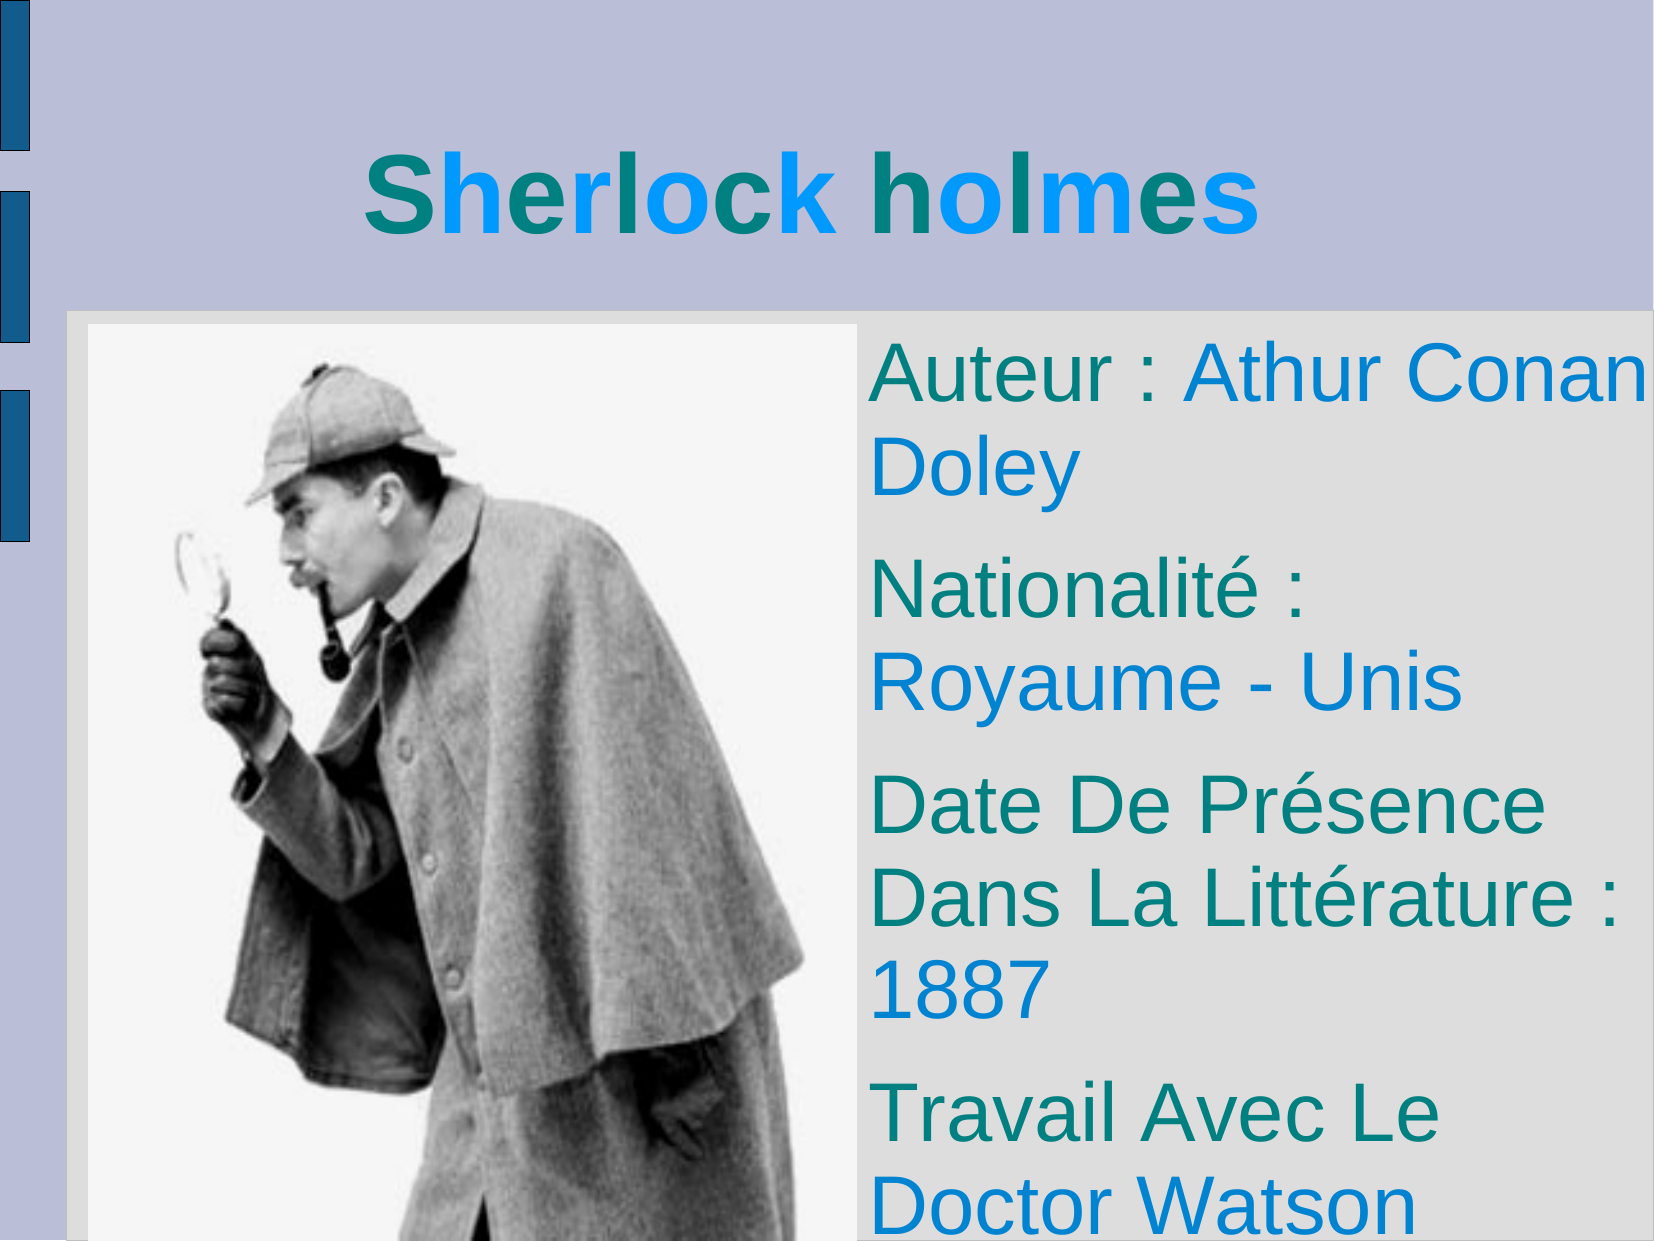

# Sherlock holmes
Auteur : Athur Conan Doley
Nationalité : Royaume - Unis
Date De Présence Dans La Littérature : 1887
Travail Avec Le Doctor Watson